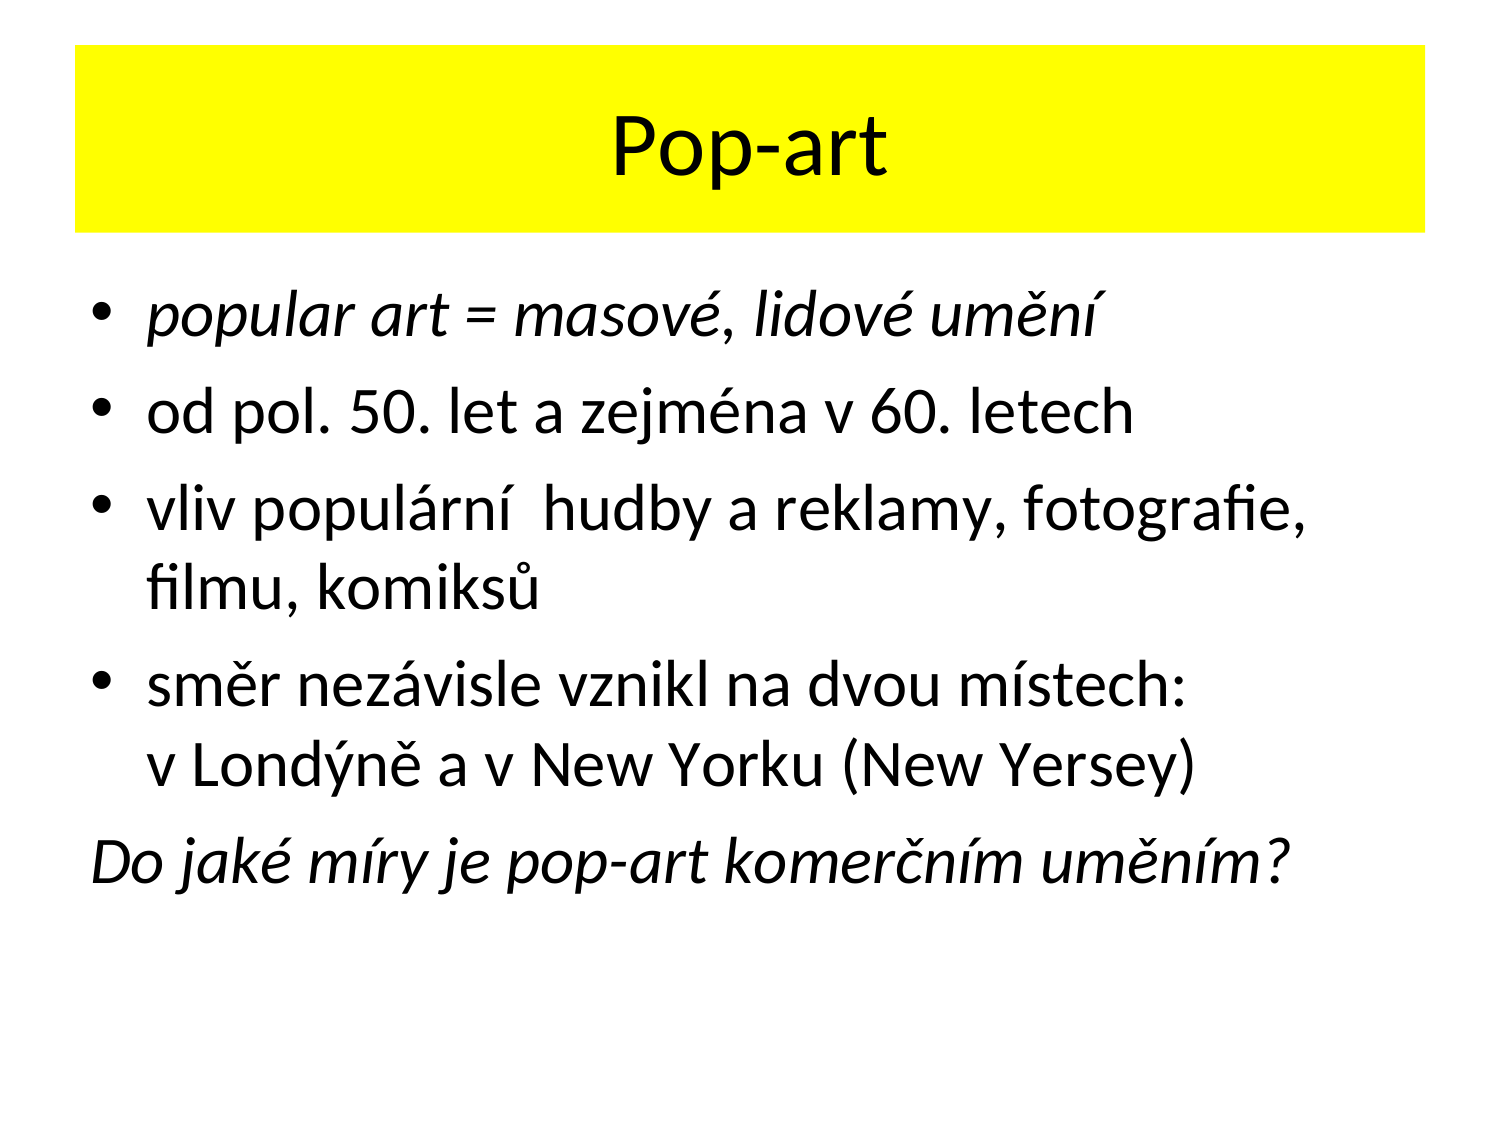

# Pop-art
popular art = masové, lidové umění
od pol. 50. let a zejména v 60. letech
vliv populární hudby a reklamy, fotografie, filmu, komiksů
směr nezávisle vznikl na dvou místech: v Londýně a v New Yorku (New Yersey)
Do jaké míry je pop-art komerčním uměním?